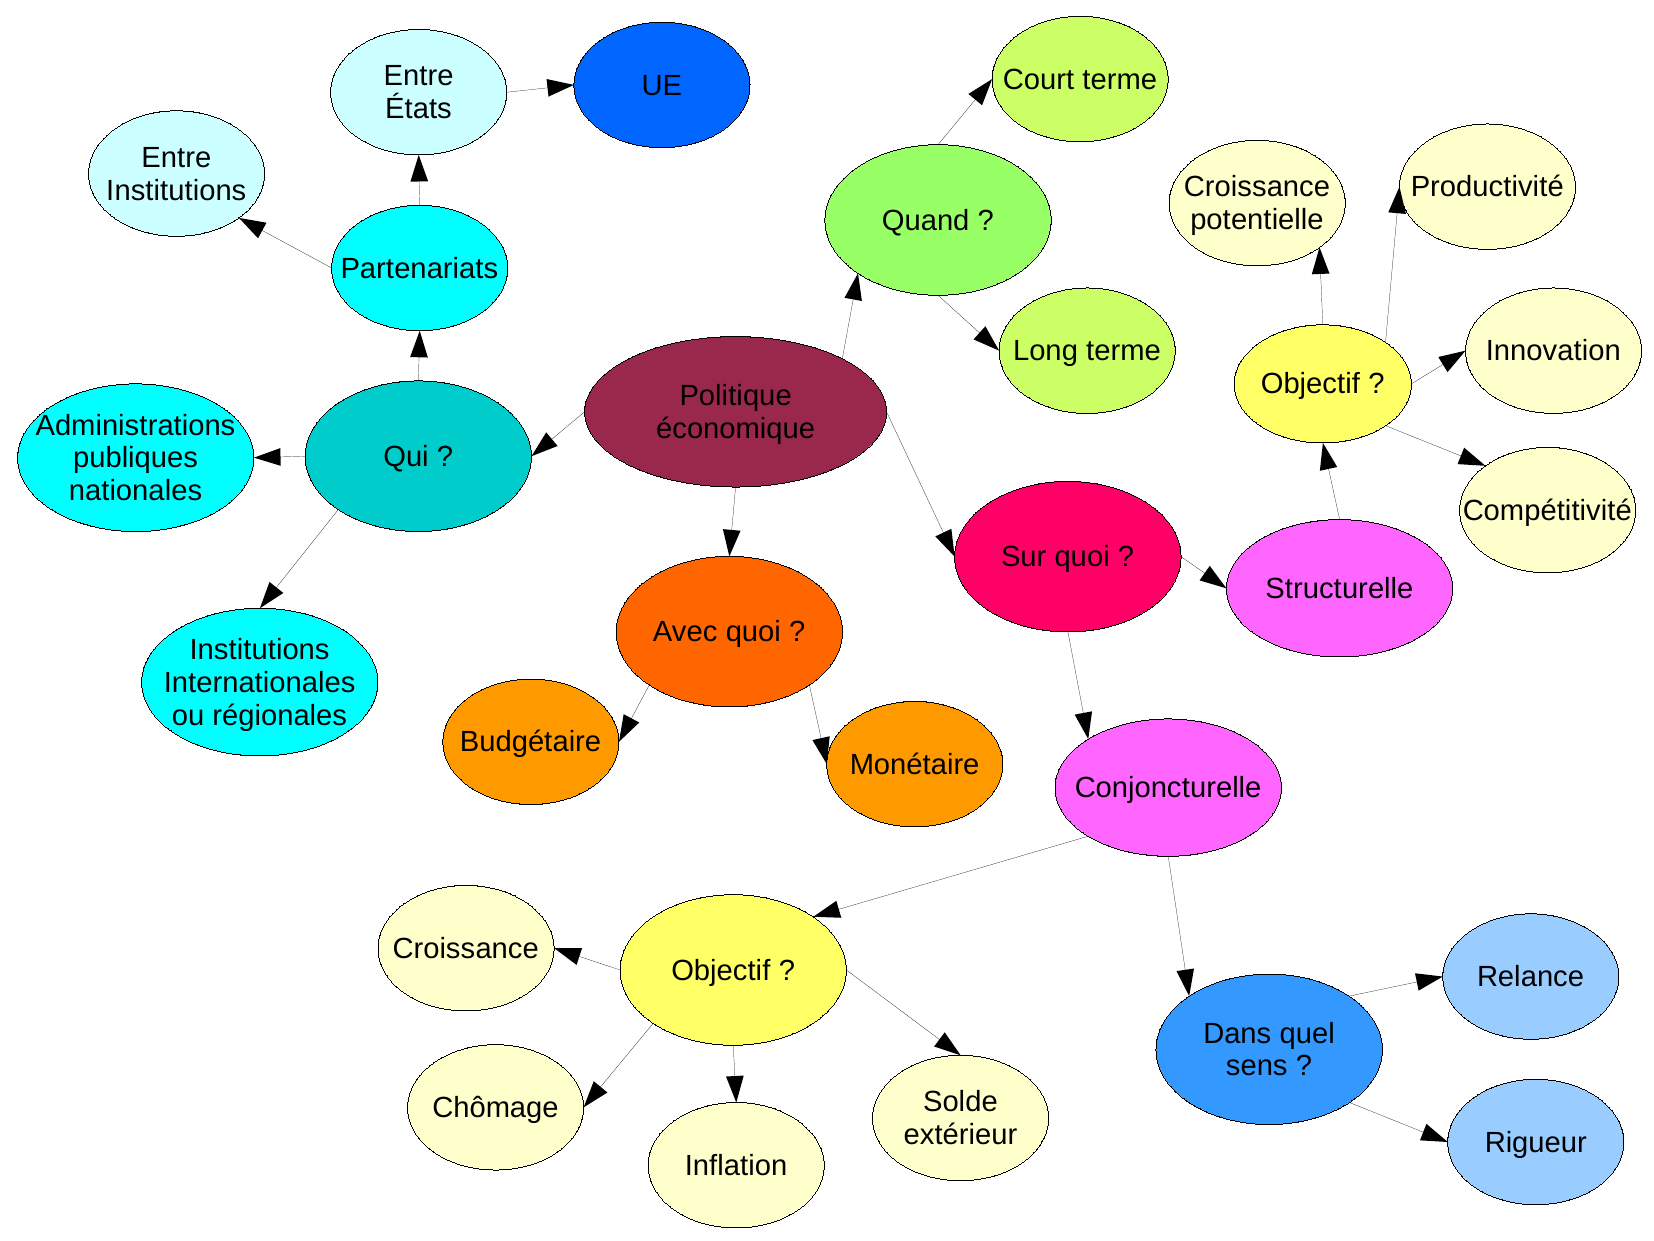

Court terme
UE
Entre
États
Entre
Institutions
Productivité
Croissance
potentielle
Quand ?
Partenariats
Long terme
Innovation
Objectif ?
Politique
économique
Qui ?
Administrations
publiques
nationales
Compétitivité
Sur quoi ?
Structurelle
Avec quoi ?
Institutions
Internationales
ou régionales
Budgétaire
Monétaire
Conjoncturelle
Croissance
Objectif ?
Relance
Dans quel
sens ?
Chômage
Solde
extérieur
Rigueur
Inflation